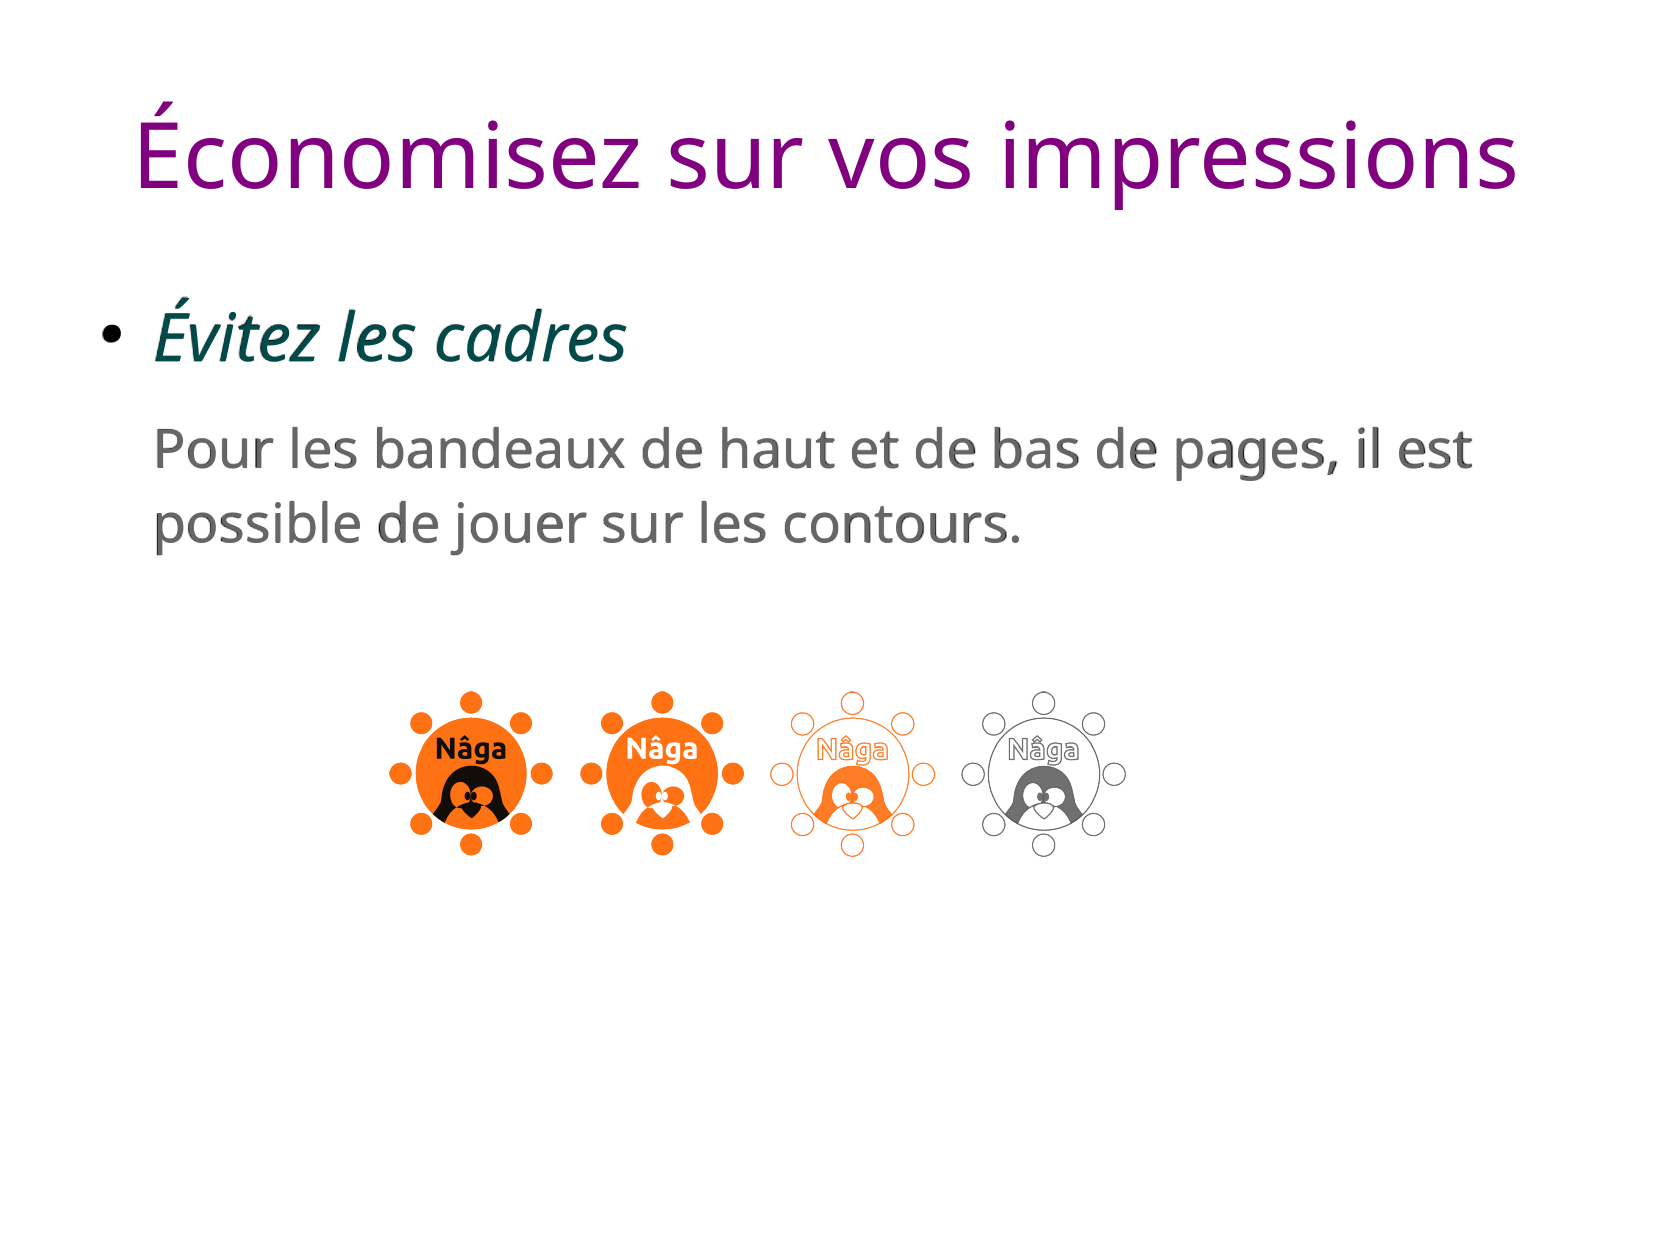

# Économisez sur vos impressions
Évitez les cadres
Pour les bandeaux de haut et de bas de pages, il est possible de jouer sur les contours.